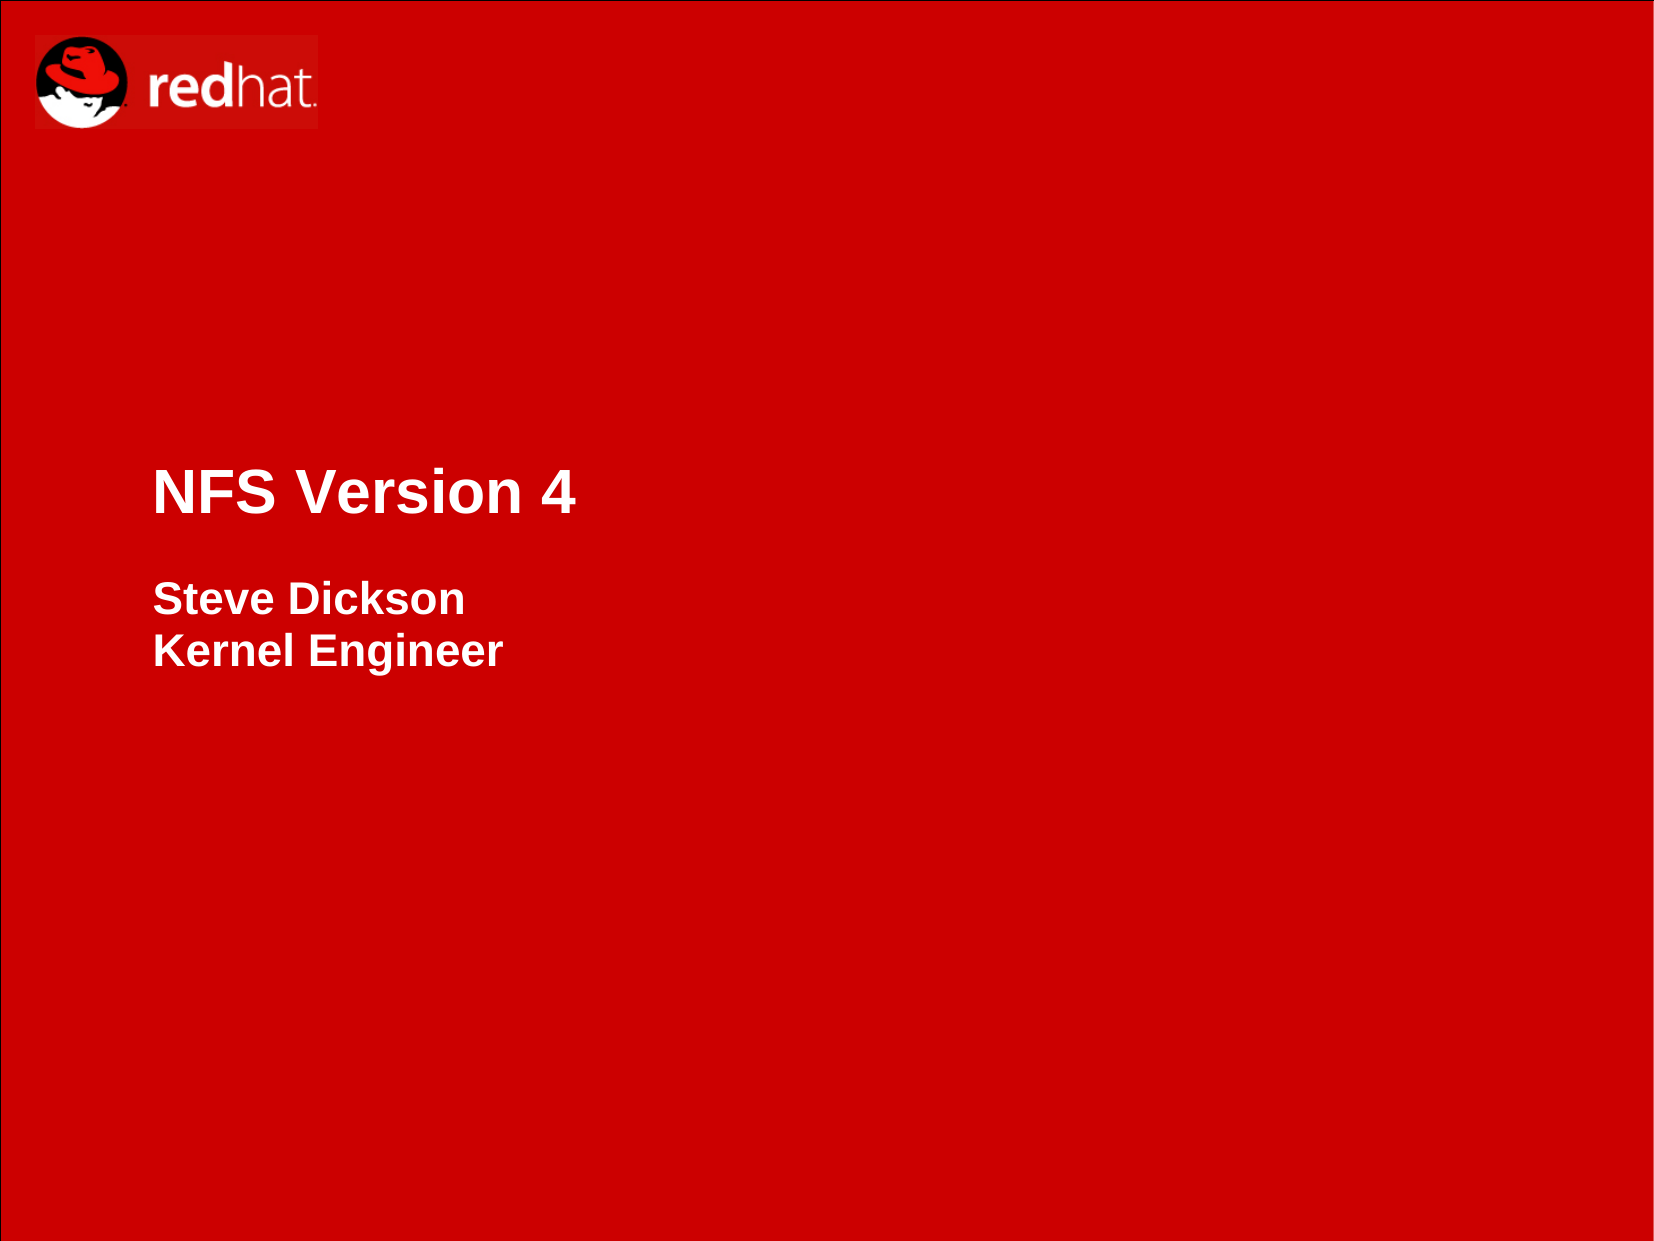

NFS Version 4
Steve Dickson
Kernel Engineer